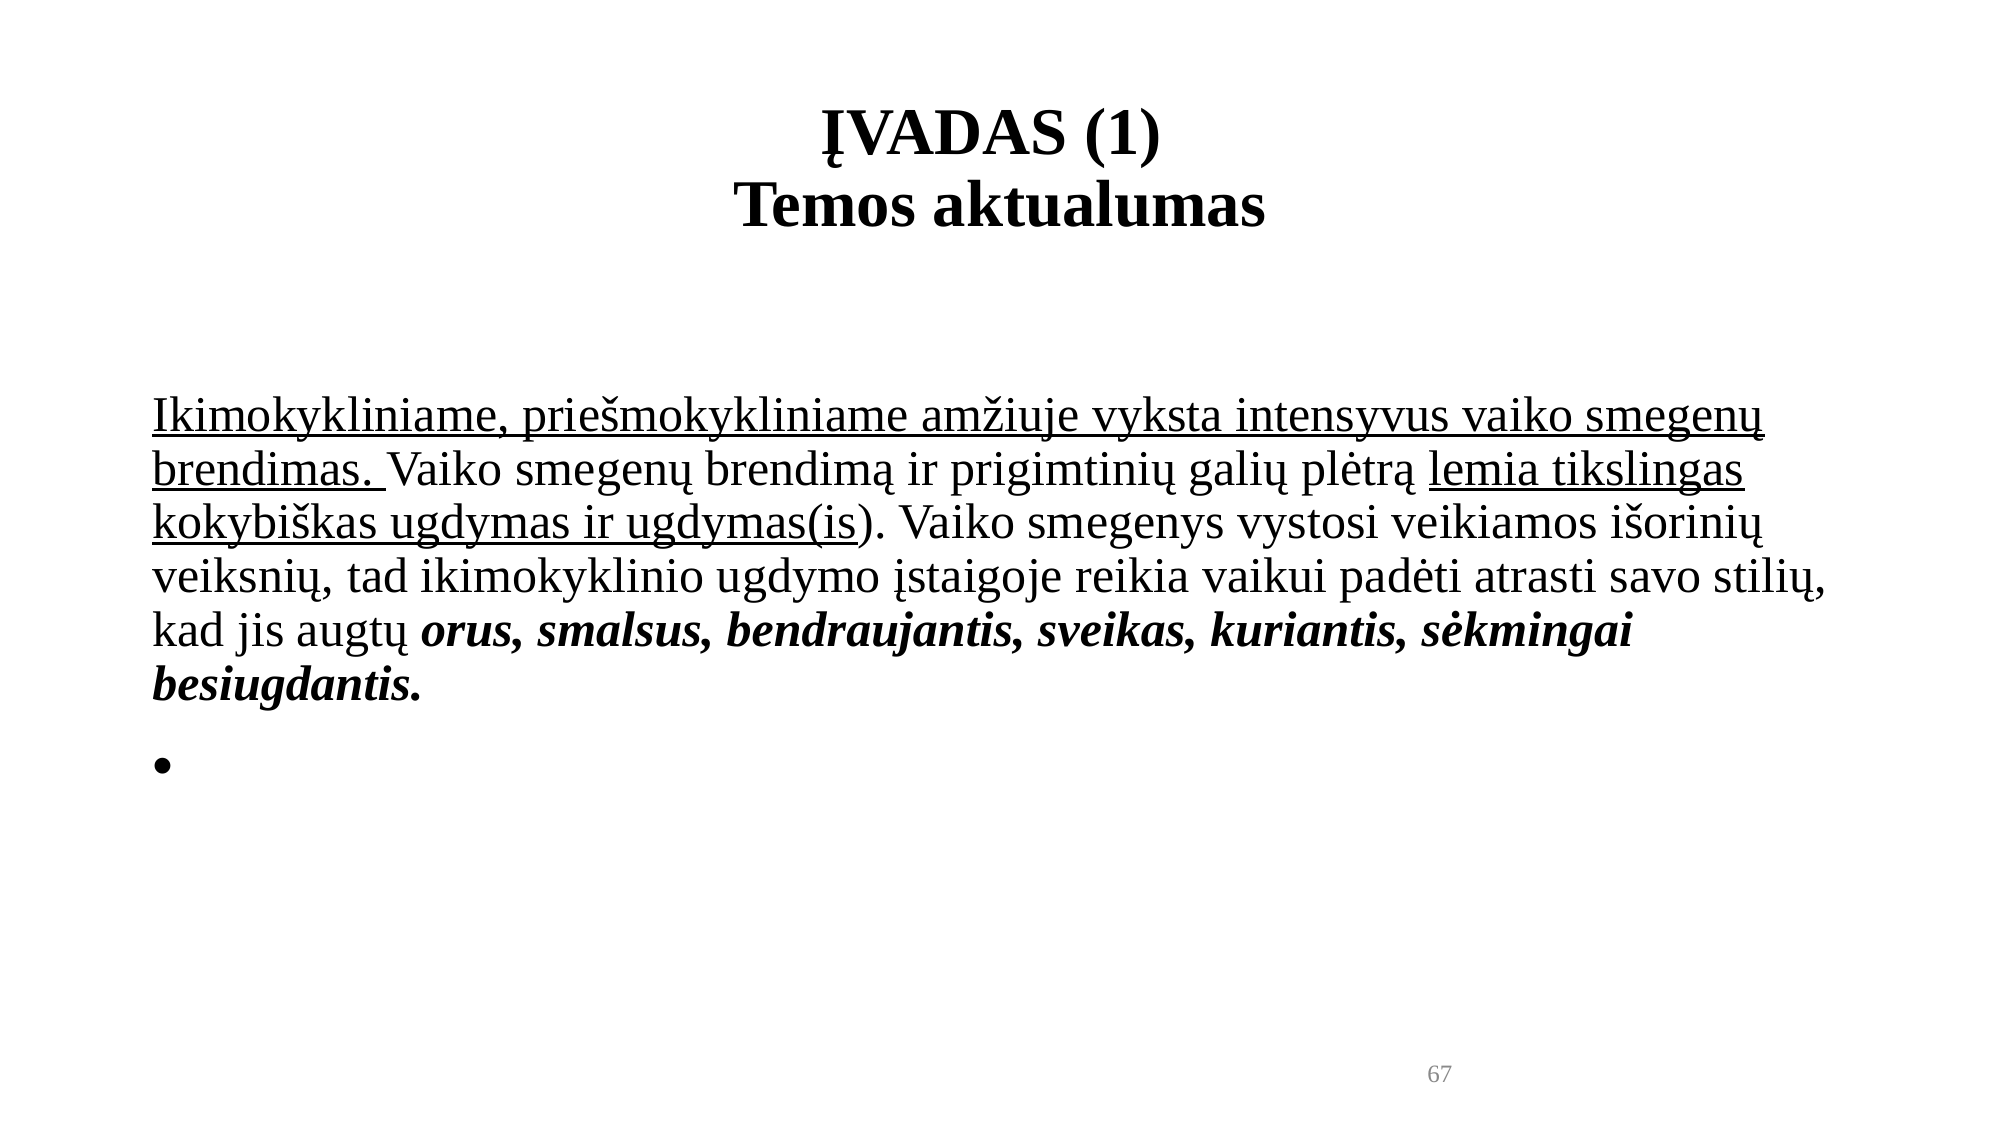

# ĮVADAS (1) Temos aktualumas
Ikimokykliniame, priešmokykliniame amžiuje vyksta intensyvus vaiko smegenų brendimas. Vaiko smegenų brendimą ir prigimtinių galių plėtrą lemia tikslingas kokybiškas ugdymas ir ugdymas(is). Vaiko smegenys vystosi veikiamos išorinių veiksnių, tad ikimokyklinio ugdymo įstaigoje reikia vaikui padėti atrasti savo stilių, kad jis augtų orus, smalsus, bendraujantis, sveikas, kuriantis, sėkmingai besiugdantis.
67